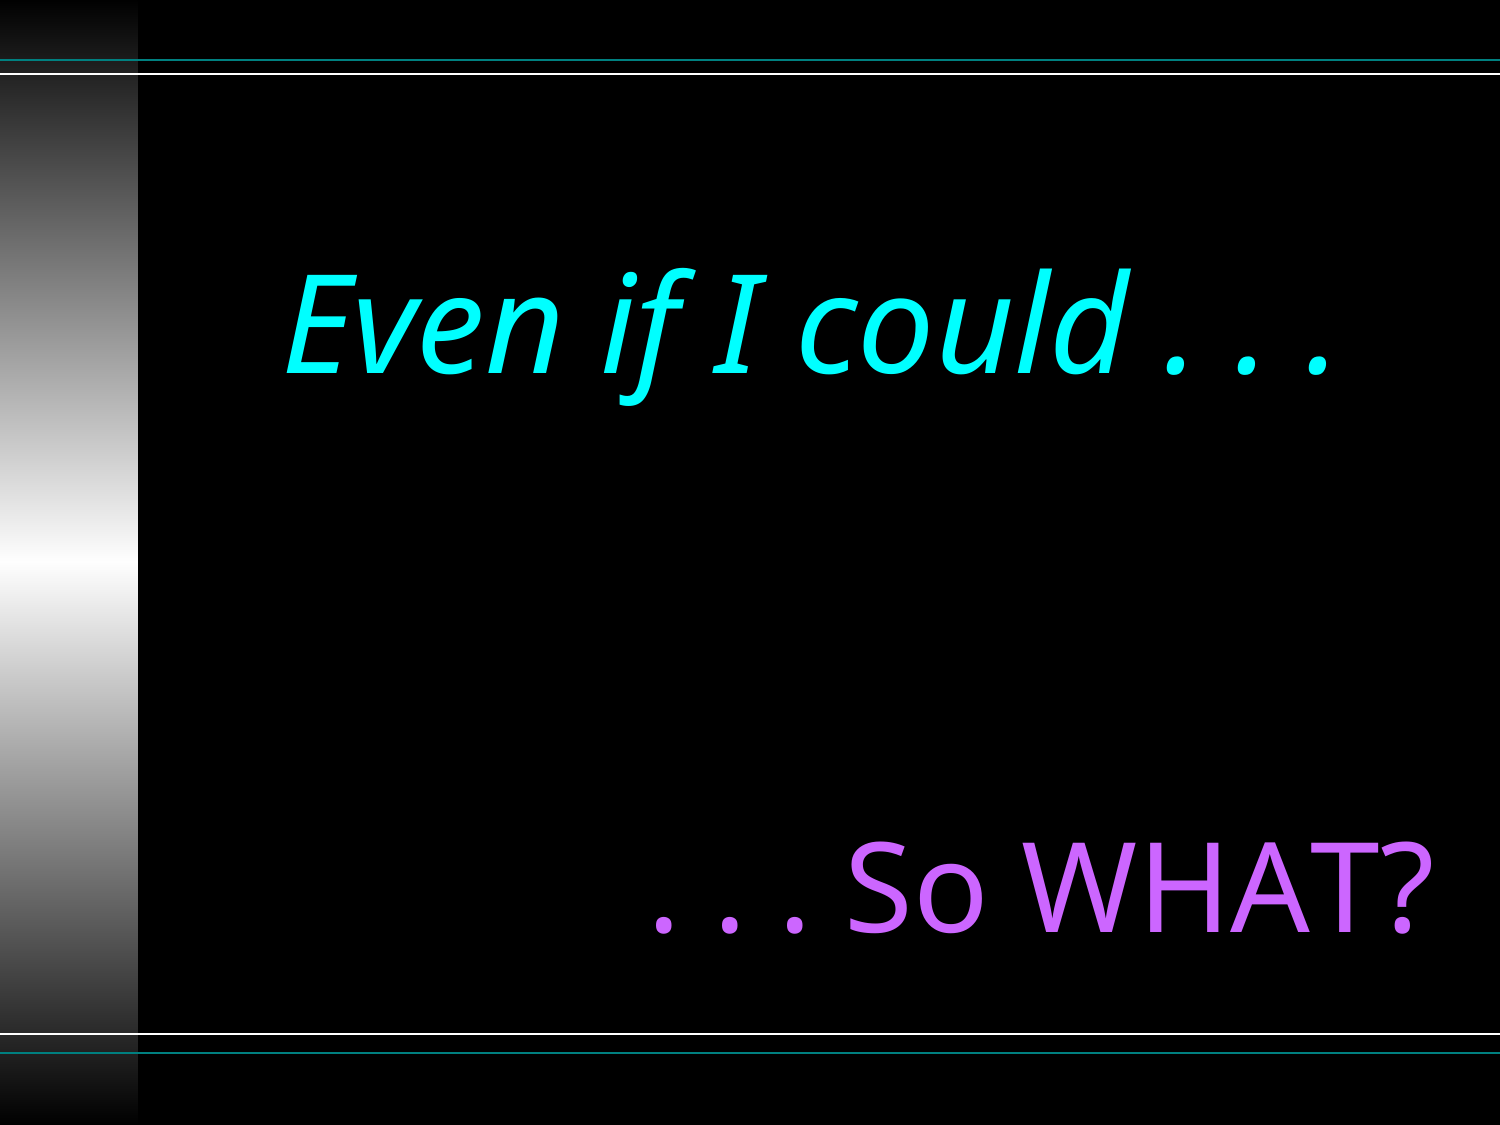

# Even if I could . . .
. . . So WHAT?